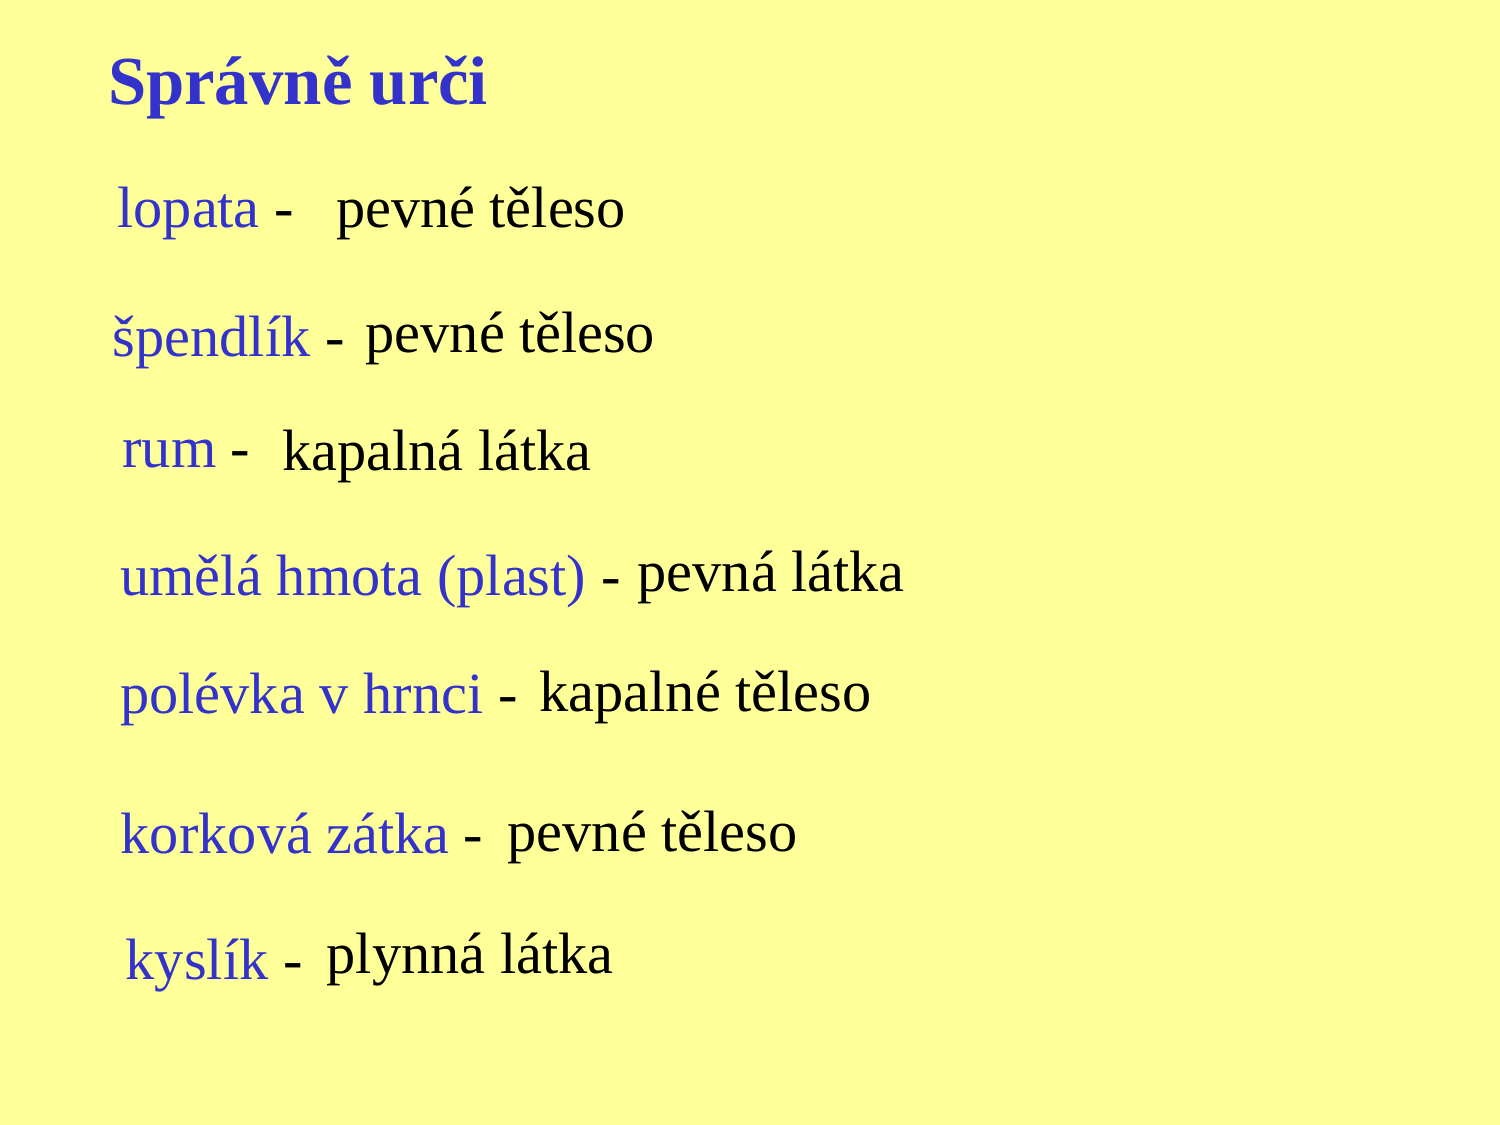

# Správně urči
lopata -
pevné těleso
pevné těleso
špendlík -
rum -
kapalná látka
pevná látka
umělá hmota (plast) -
kapalné těleso
polévka v hrnci -
pevné těleso
korková zátka -
plynná látka
kyslík -